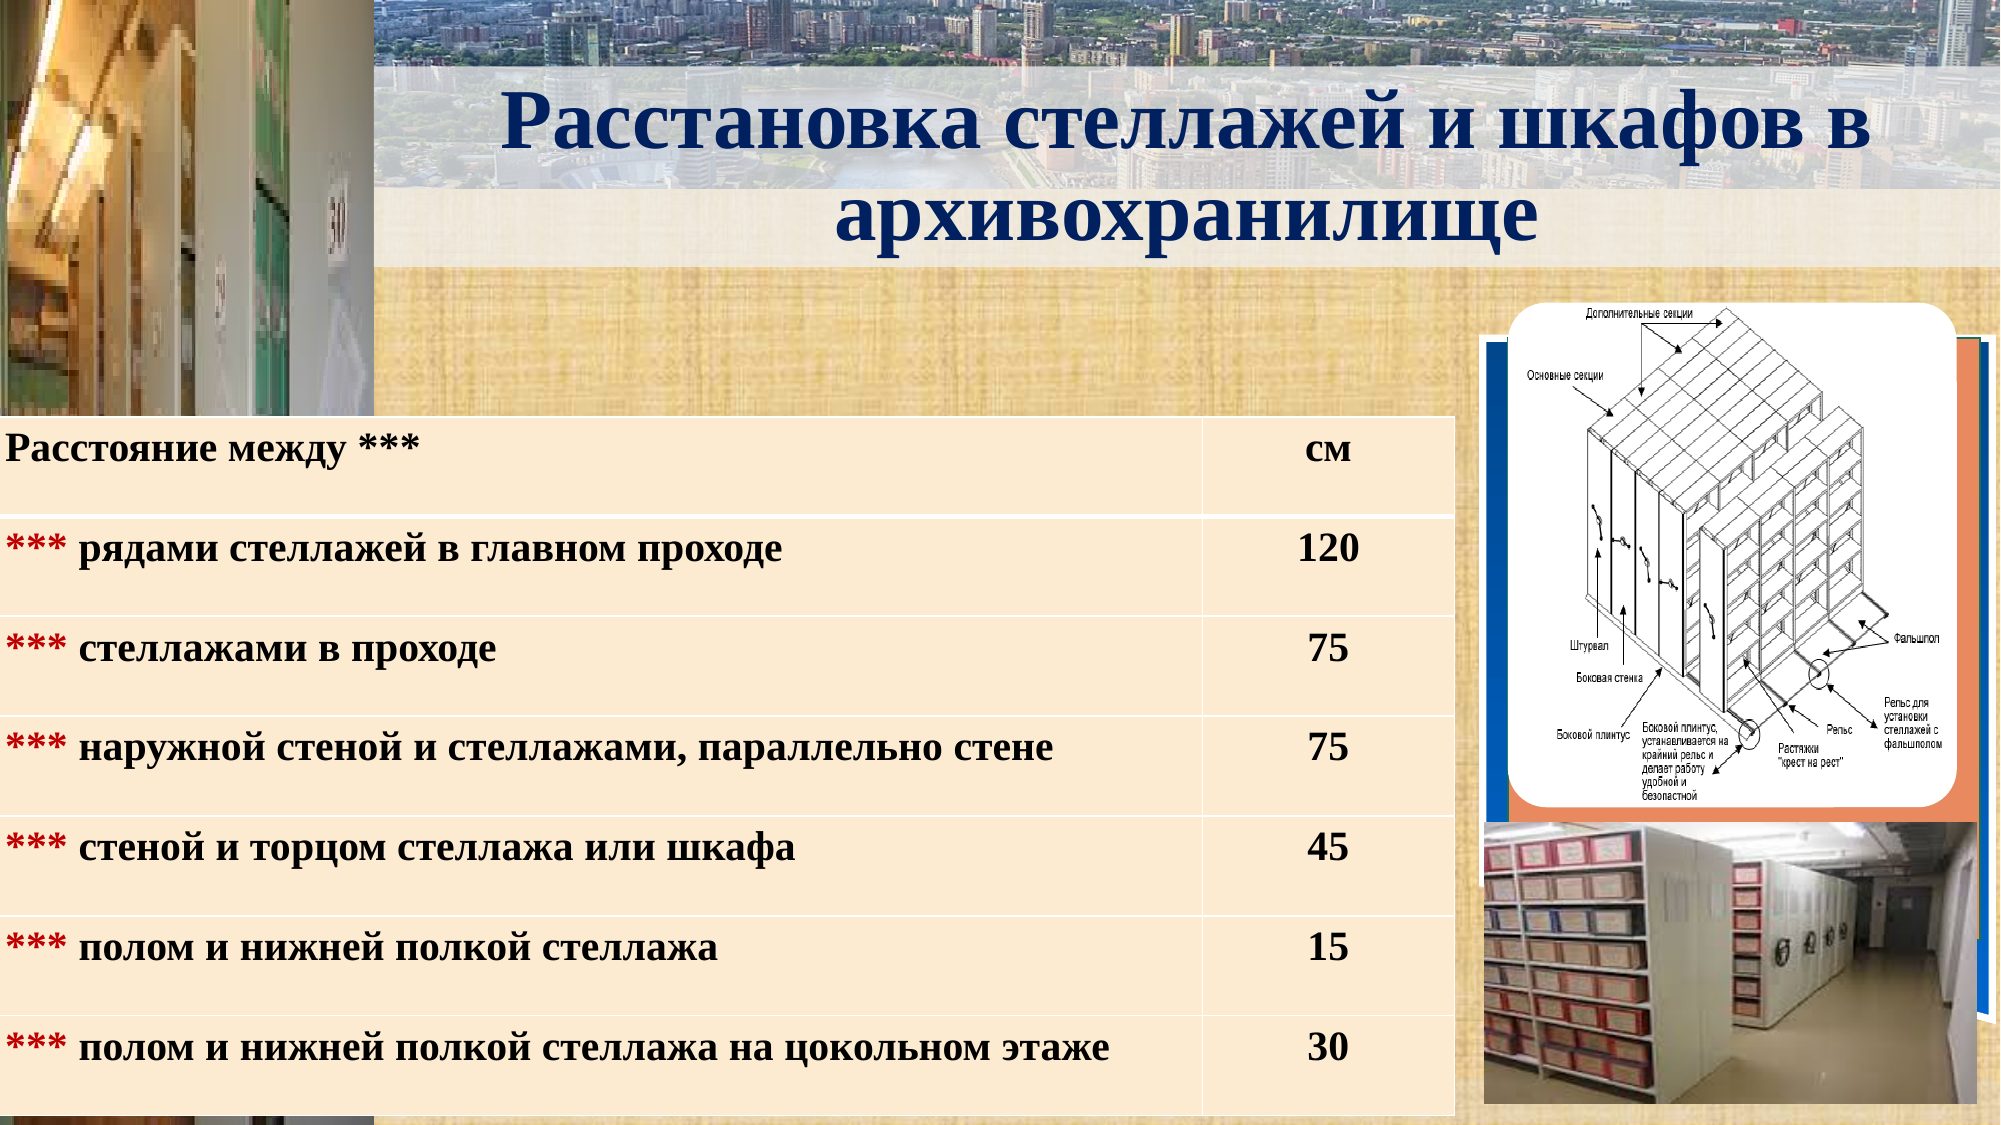

# Расстановка стеллажей и шкафов в архивохранилище
| Расстояние между \*\*\* | см |
| --- | --- |
| \*\*\* рядами стеллажей в главном проходе | 120 |
| \*\*\* стеллажами в проходе | 75 |
| \*\*\* наружной стеной и стеллажами, параллельно стене | 75 |
| \*\*\* стеной и торцом стеллажа или шкафа | 45 |
| \*\*\* полом и нижней полкой стеллажа | 15 |
| \*\*\* полом и нижней полкой стеллажа на цокольном этаже | 30 |